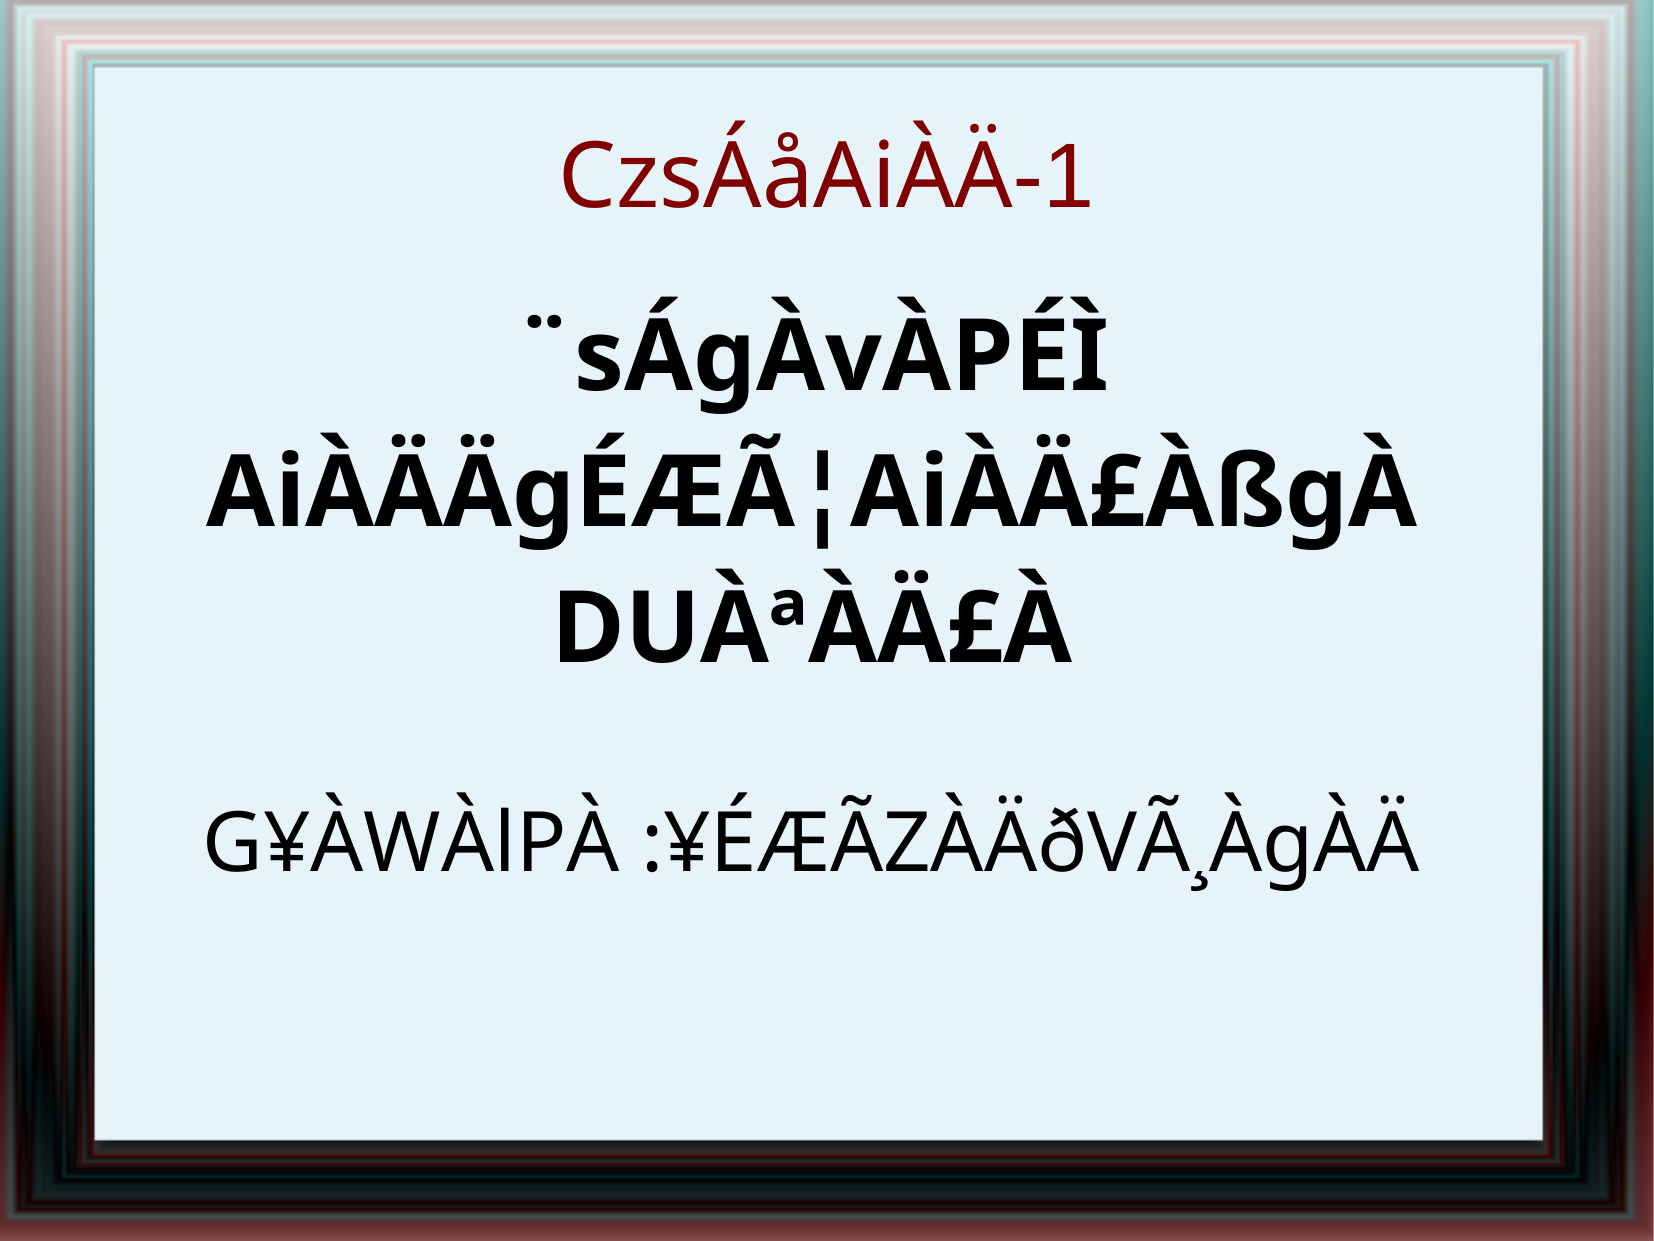

# CzsÁåAiÀÄ-1
¨sÁgÀvÀPÉÌ AiÀÄÄgÉÆÃ¦AiÀÄ£ÀßgÀ DUÀªÀÄ£À
G¥ÀWÀlPÀ :¥ÉÆÃZÀÄðVÃ¸ÀgÀÄ